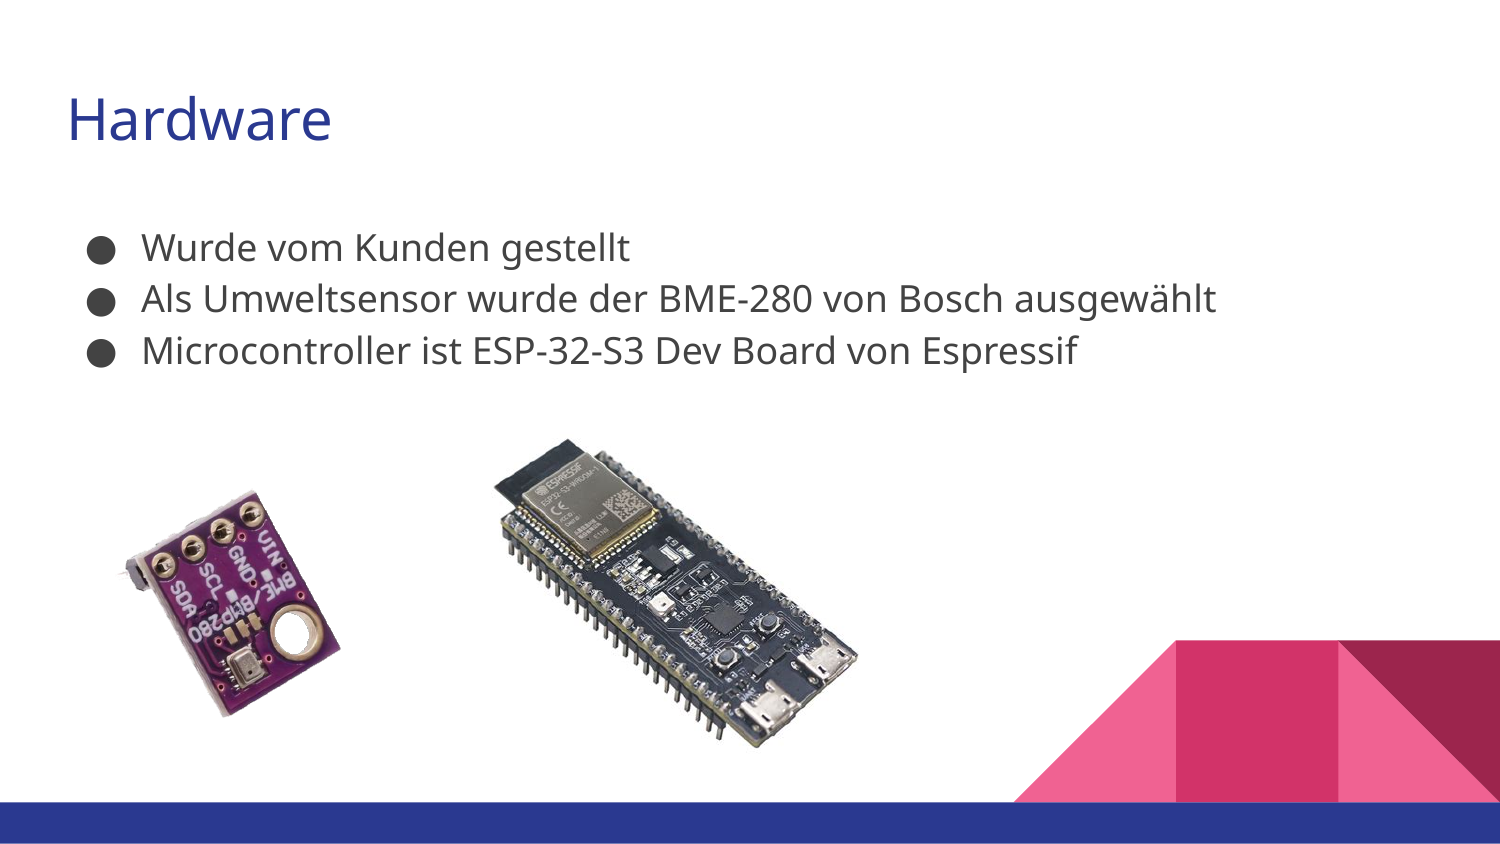

# Hardware
Wurde vom Kunden gestellt
Als Umweltsensor wurde der BME-280 von Bosch ausgewählt
Microcontroller ist ESP-32-S3 Dev Board von Espressif